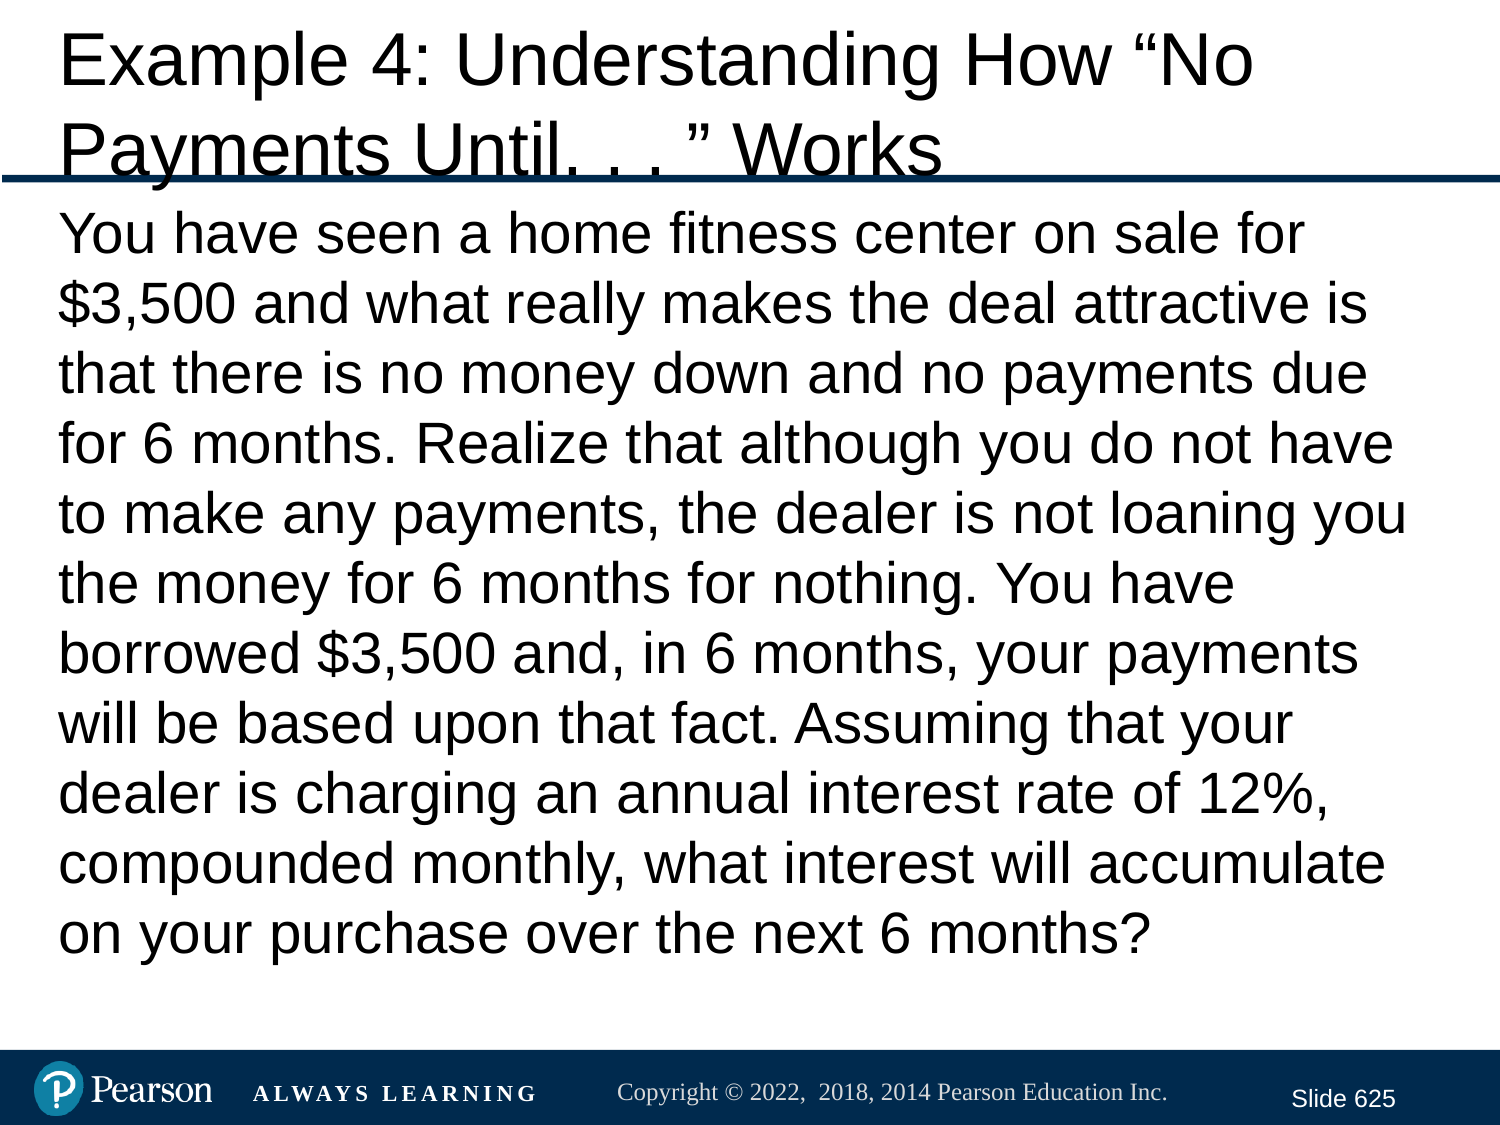

# Example 4: Understanding How “No Payments Until. . . ” Works
You have seen a home fitness center on sale for $3,500 and what really makes the deal attractive is that there is no money down and no payments due for 6 months. Realize that although you do not have to make any payments, the dealer is not loaning you the money for 6 months for nothing. You have borrowed $3,500 and, in 6 months, your payments will be based upon that fact. Assuming that your dealer is charging an annual interest rate of 12%, compounded monthly, what interest will accumulate on your purchase over the next 6 months?